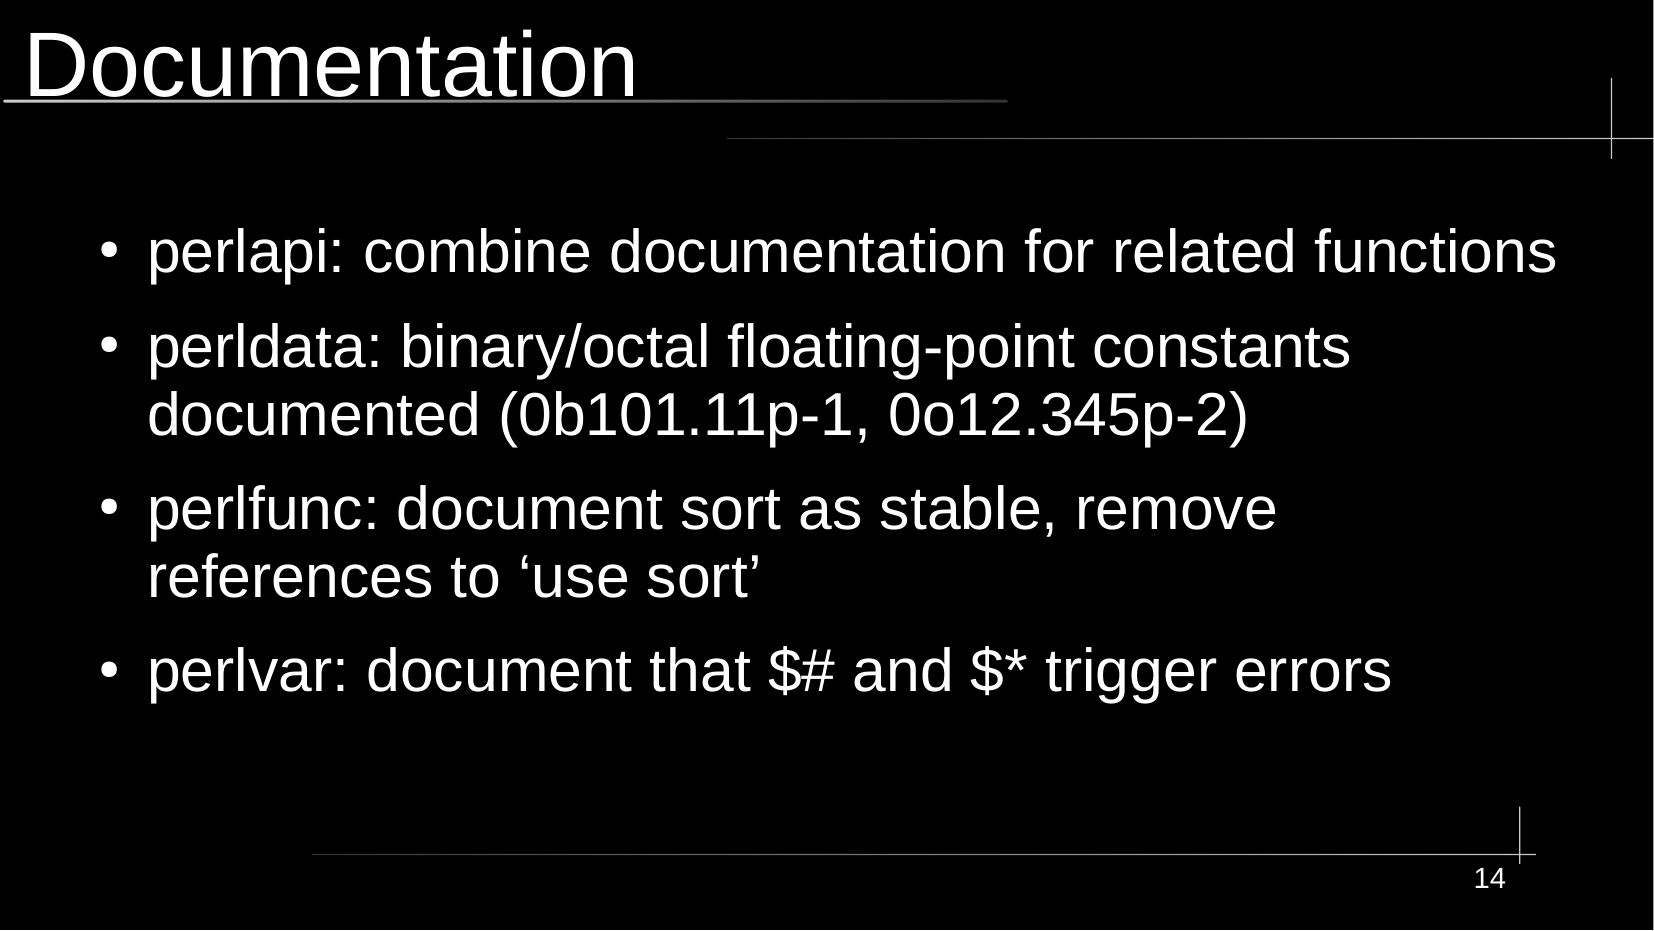

# Documentation
perlapi: combine documentation for related functions
perldata: binary/octal floating-point constants documented (0b101.11p-1, 0o12.345p-2)
perlfunc: document sort as stable, remove references to ‘use sort’
perlvar: document that $# and $* trigger errors
14